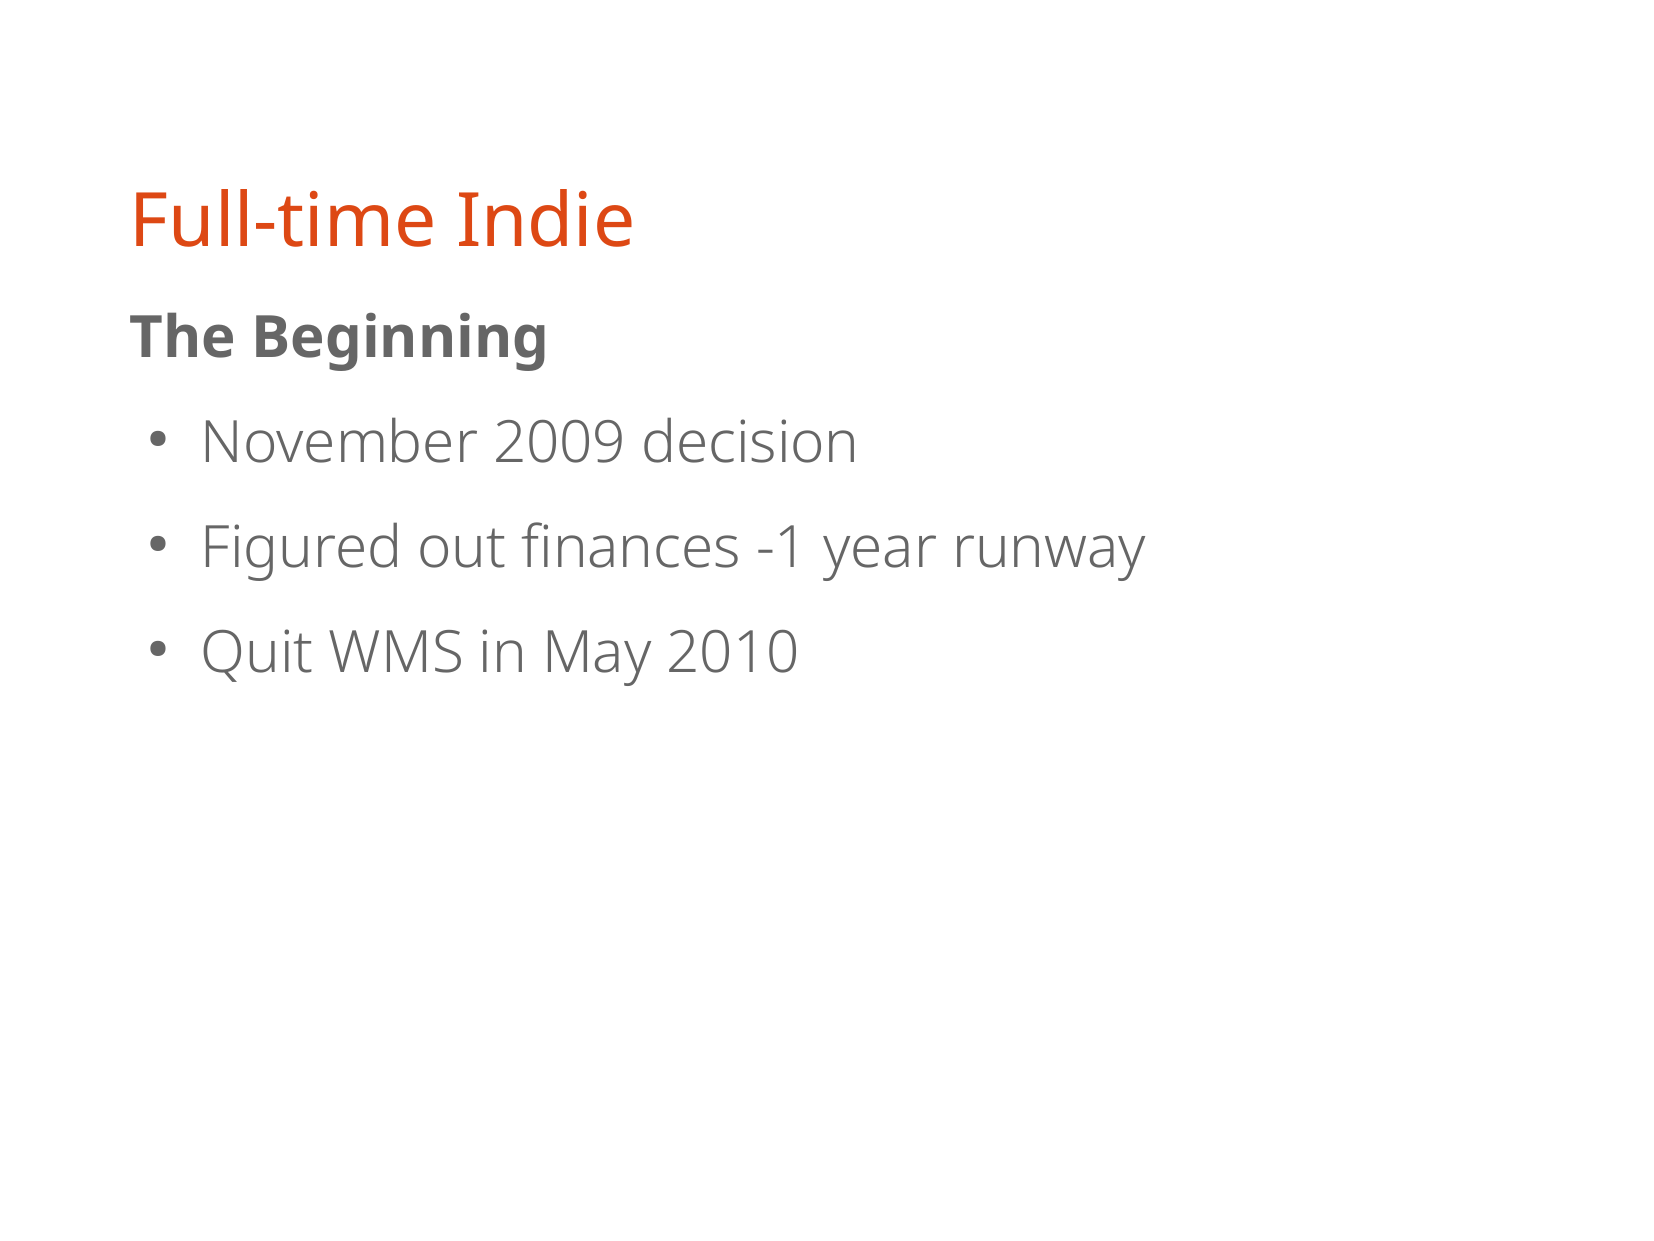

# Full-time Indie
The Beginning
November 2009 decision
Figured out finances -1 year runway
Quit WMS in May 2010